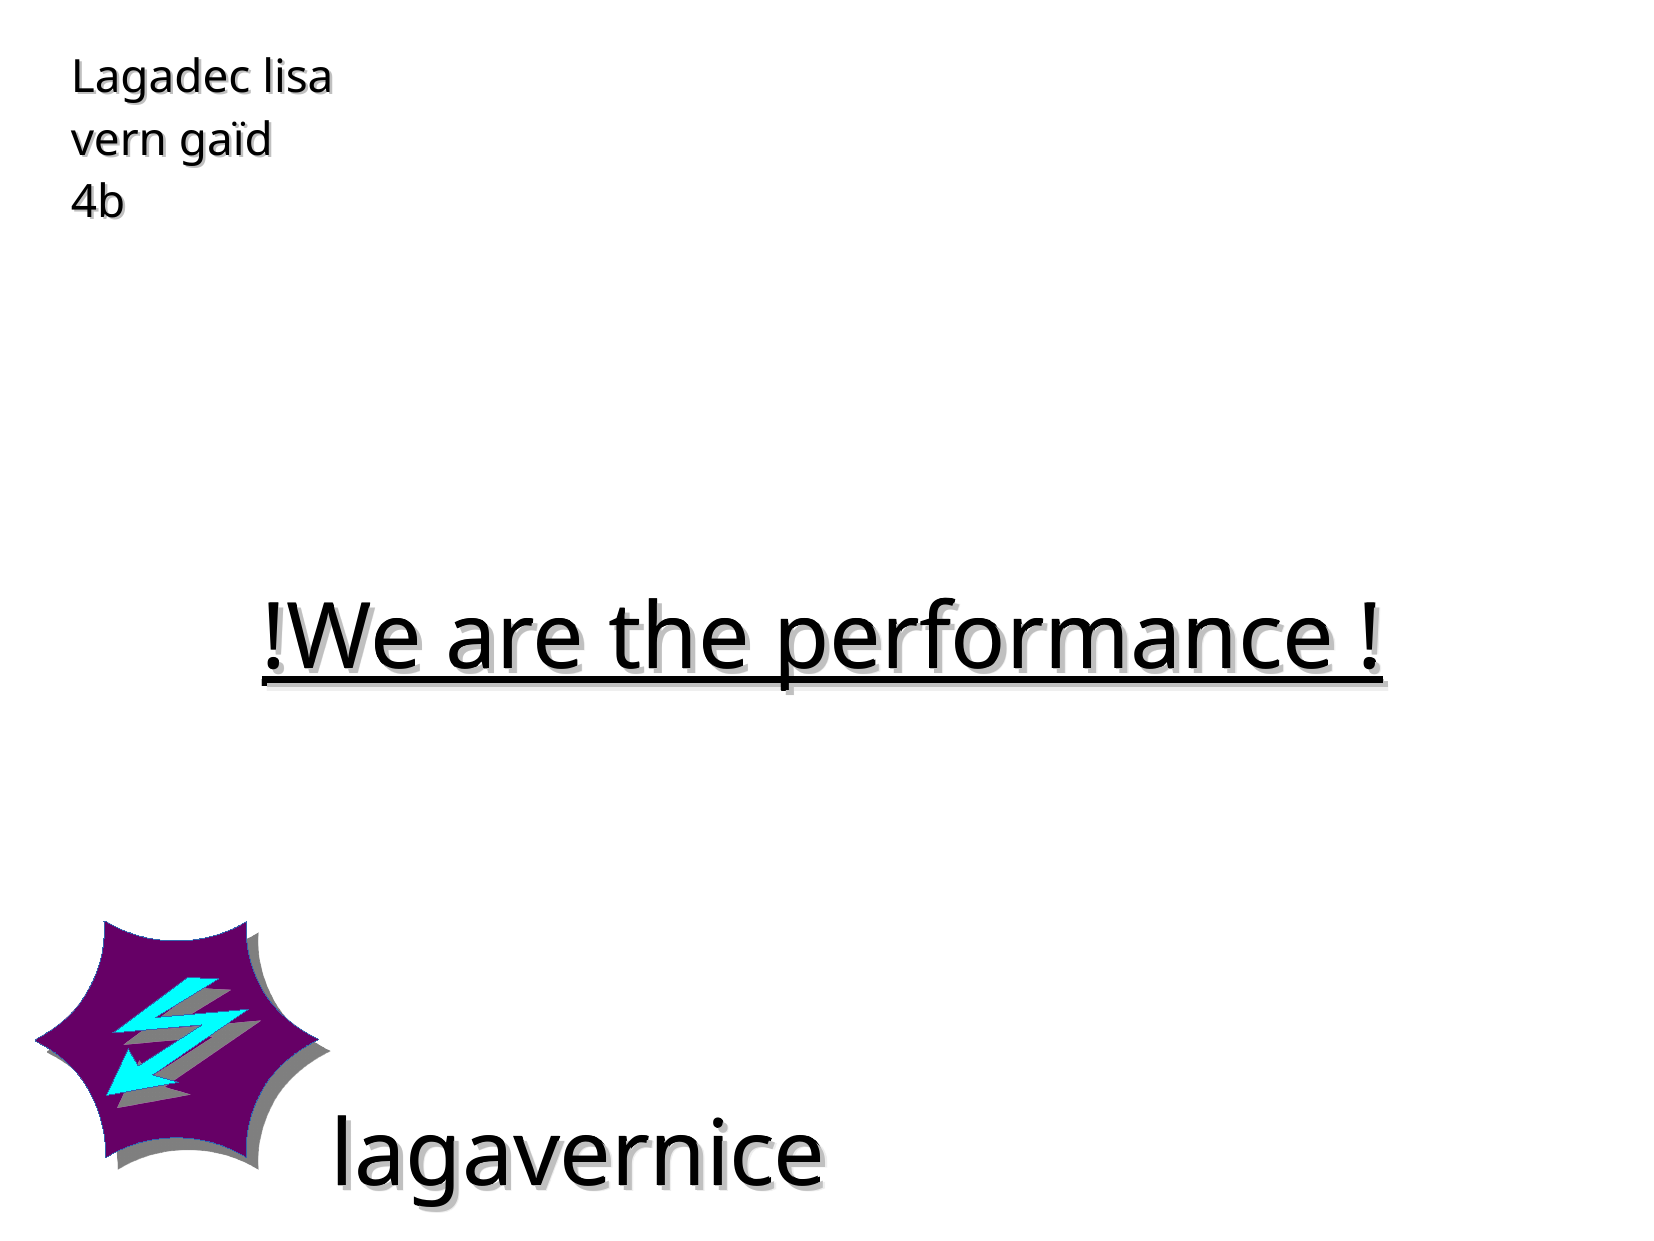

# Lagadec lisa vern gaïd 4b
!We are the performance !
lagavernice